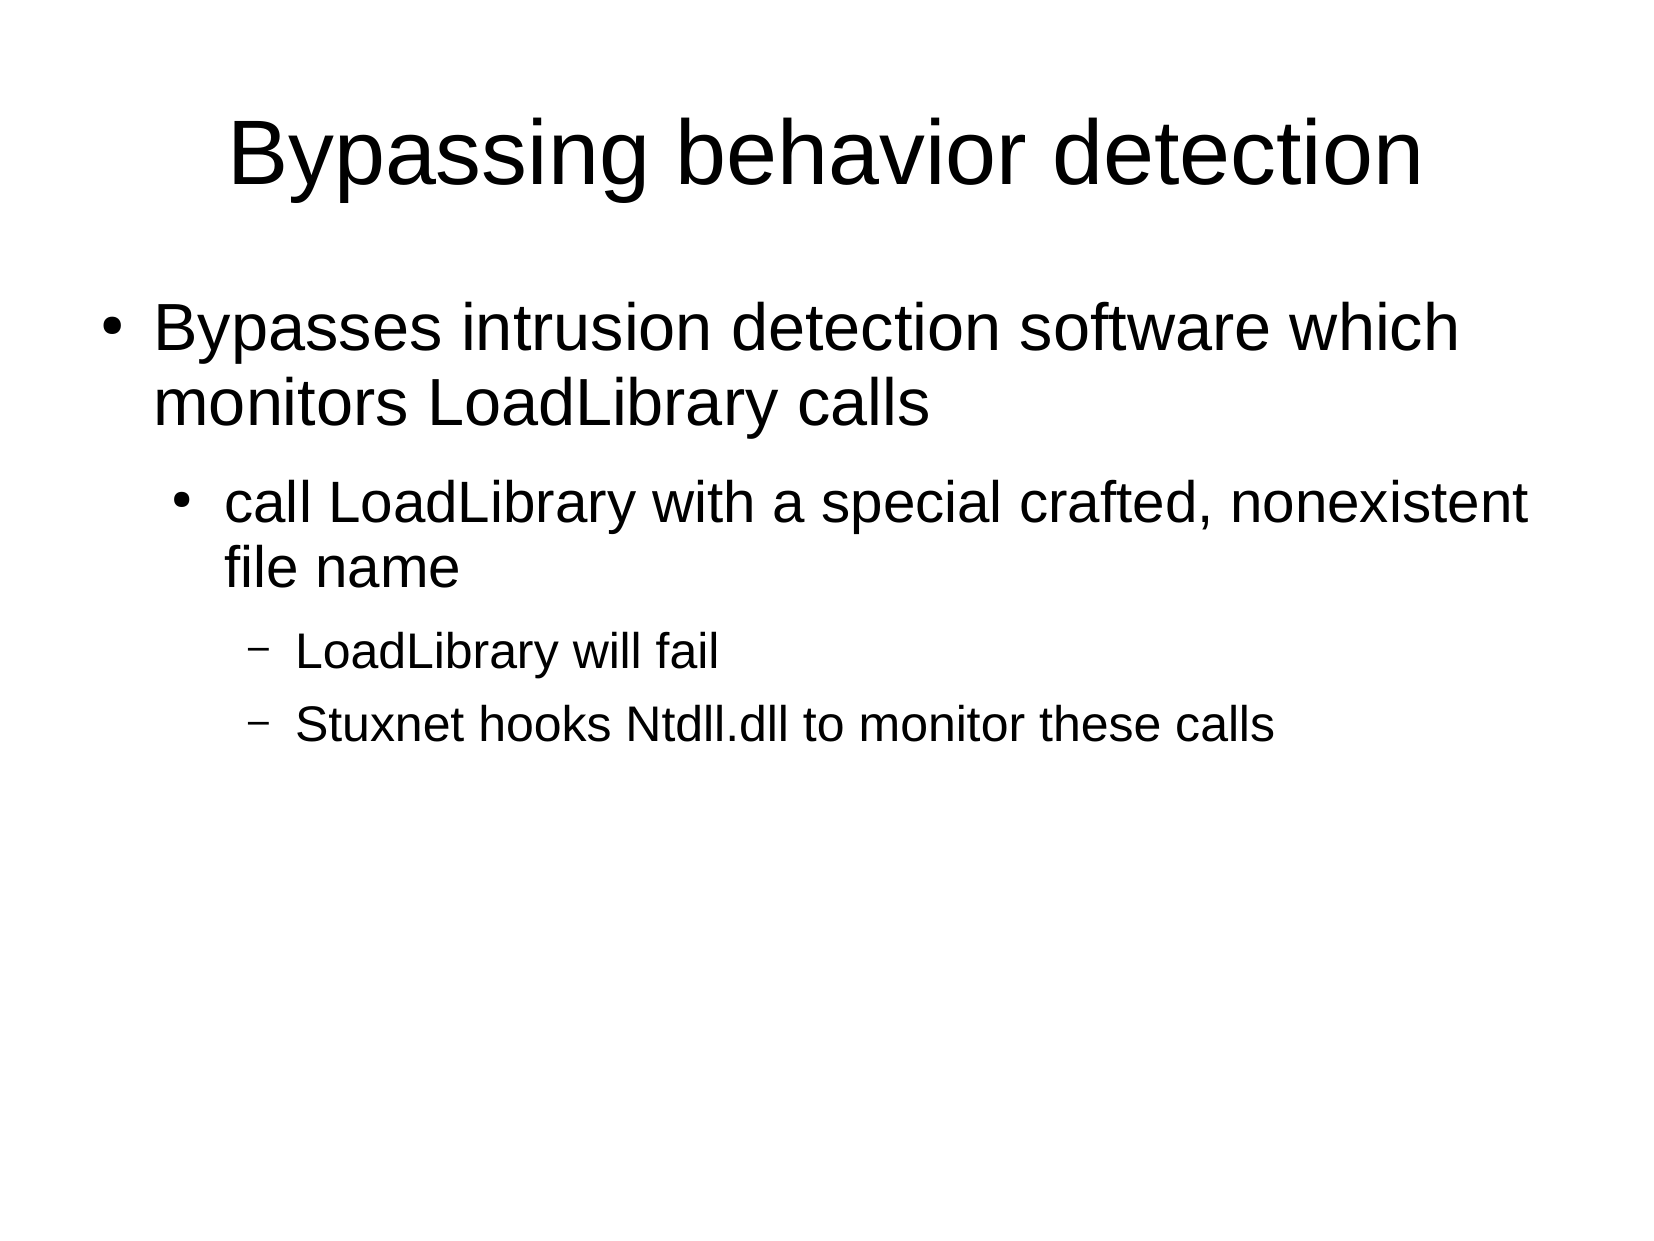

# Bypassing behavior detection
Bypasses intrusion detection software which monitors LoadLibrary calls
call LoadLibrary with a special crafted, nonexistent file name
LoadLibrary will fail
Stuxnet hooks Ntdll.dll to monitor these calls